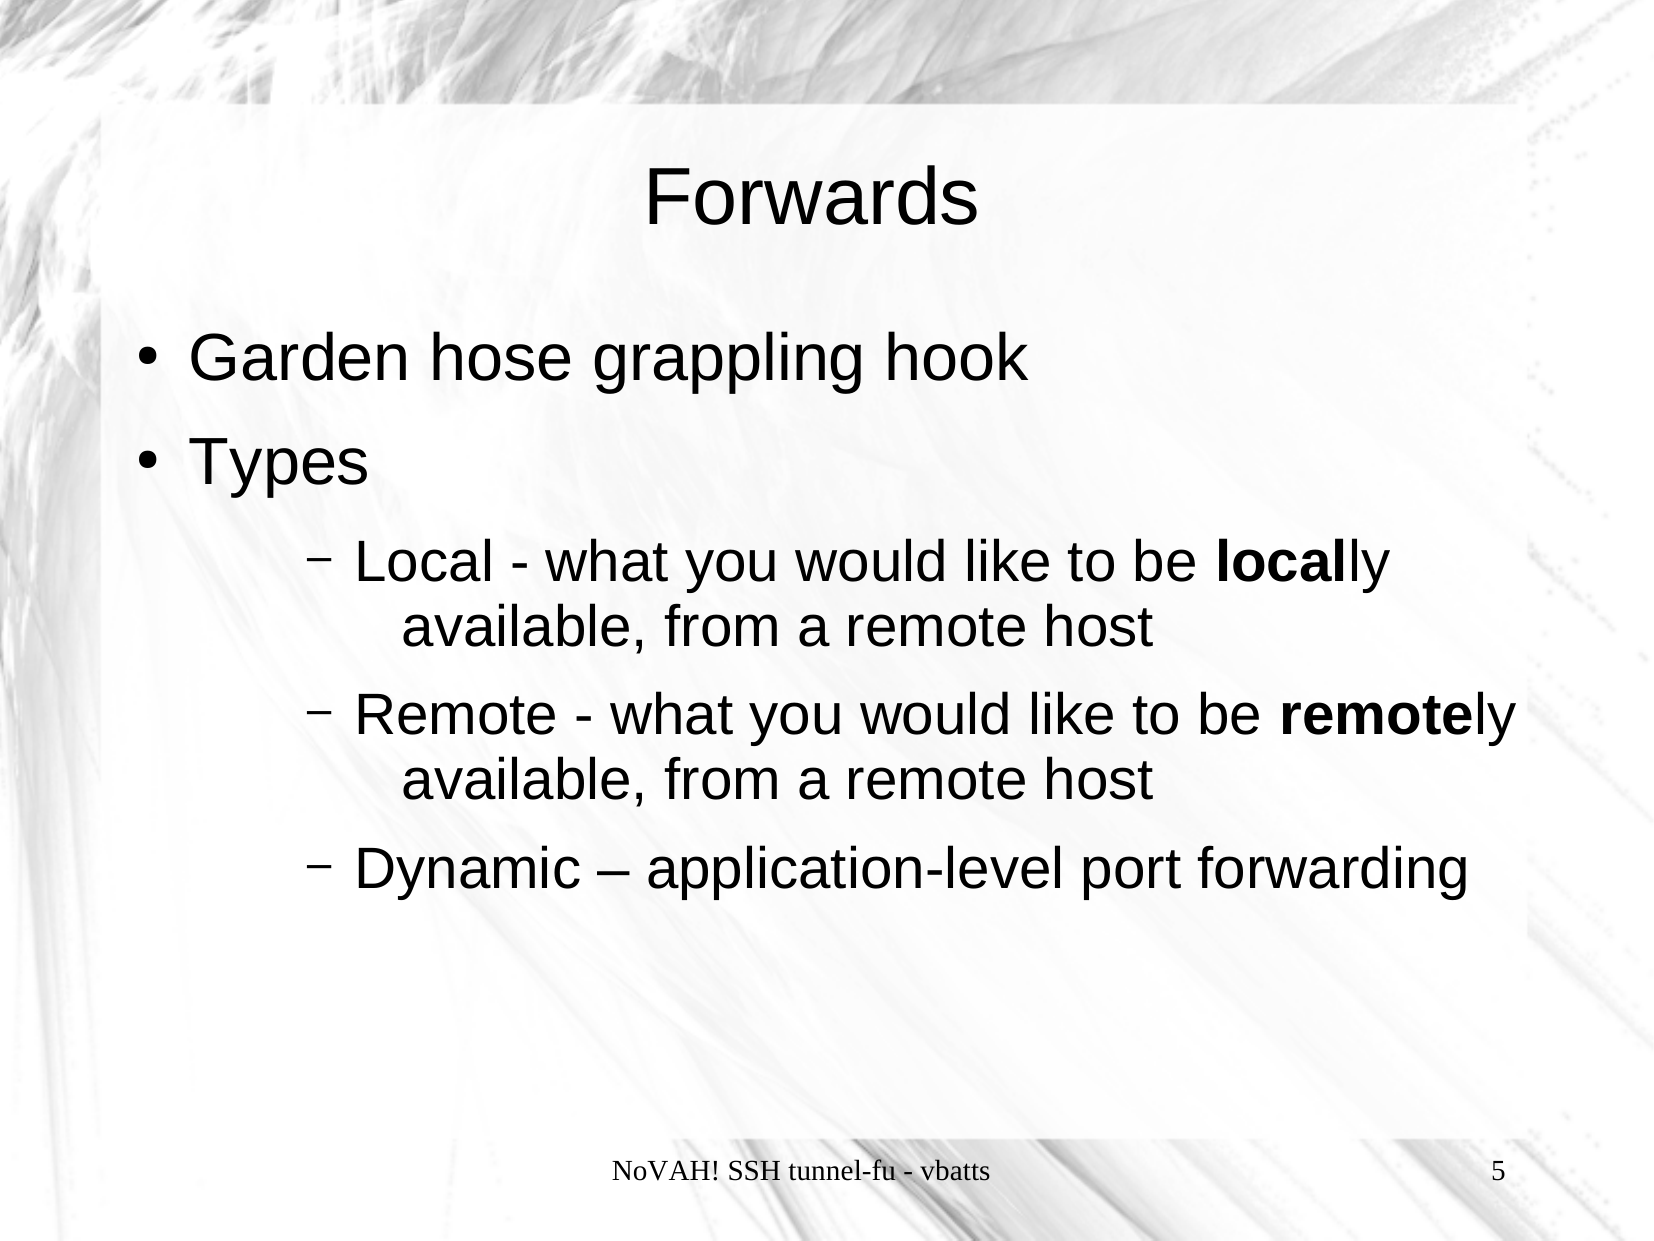

# Forwards
Garden hose grappling hook
Types
Local - what you would like to be locally available, from a remote host
Remote - what you would like to be remotely available, from a remote host
Dynamic – application-level port forwarding
NoVAH! SSH tunnel-fu - vbatts
5